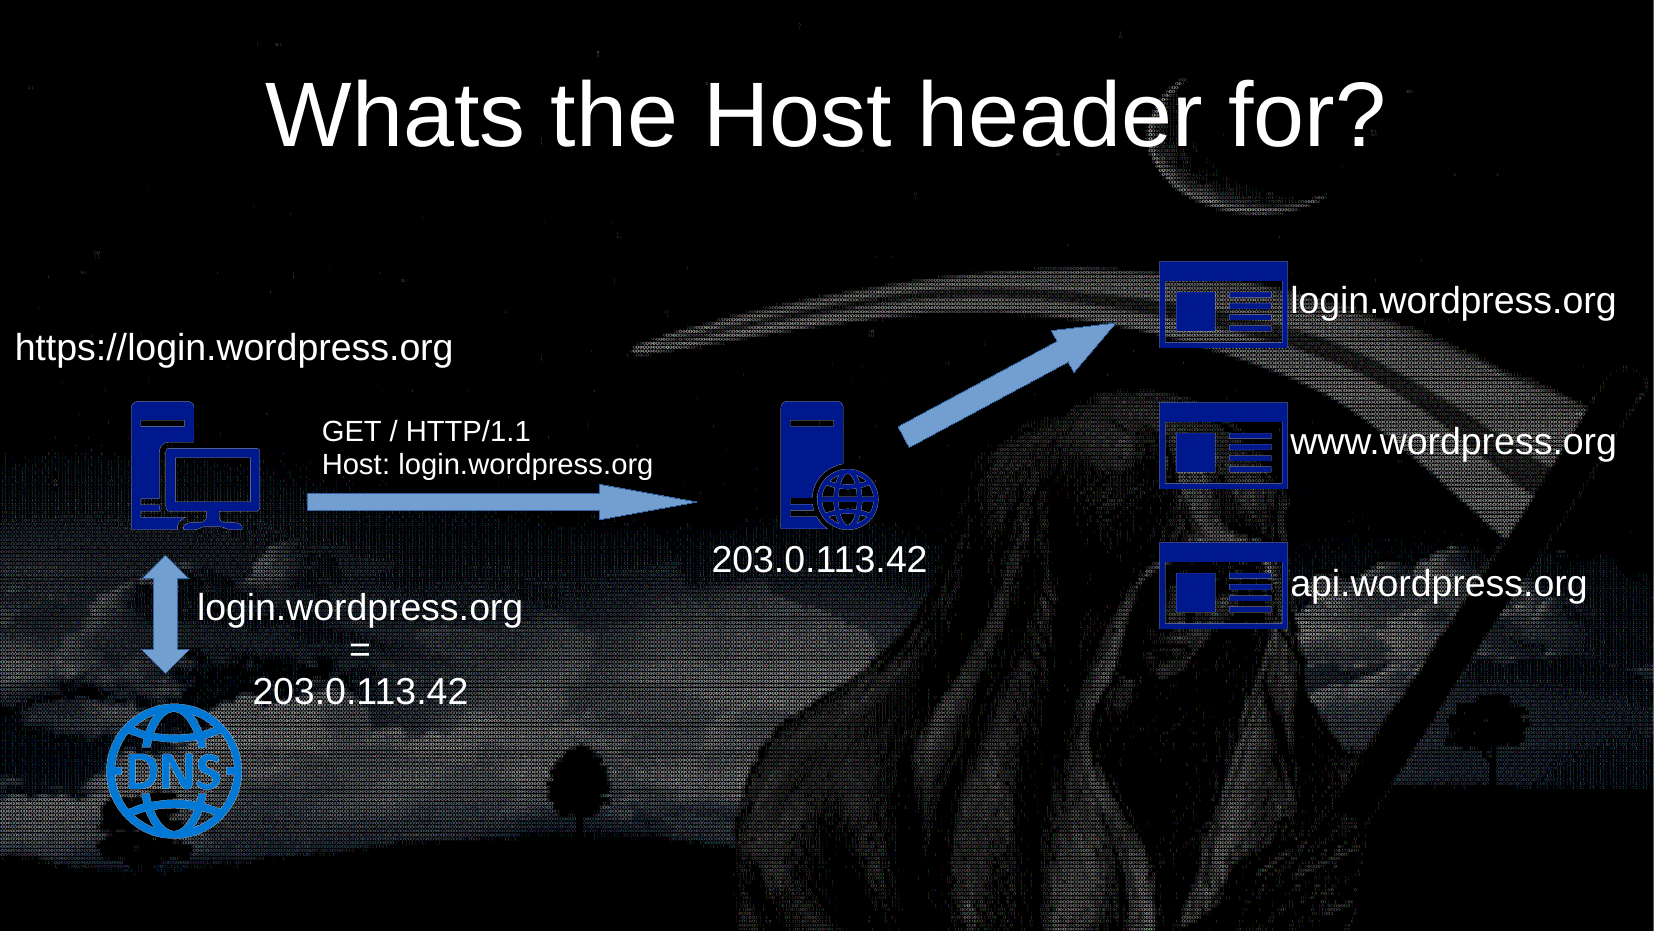

# Whats the Host header for?
login.wordpress.org
https://login.wordpress.org
GET / HTTP/1.1
Host: login.wordpress.org
www.wordpress.org
203.0.113.42
api.wordpress.org
login.wordpress.org
=
203.0.113.42